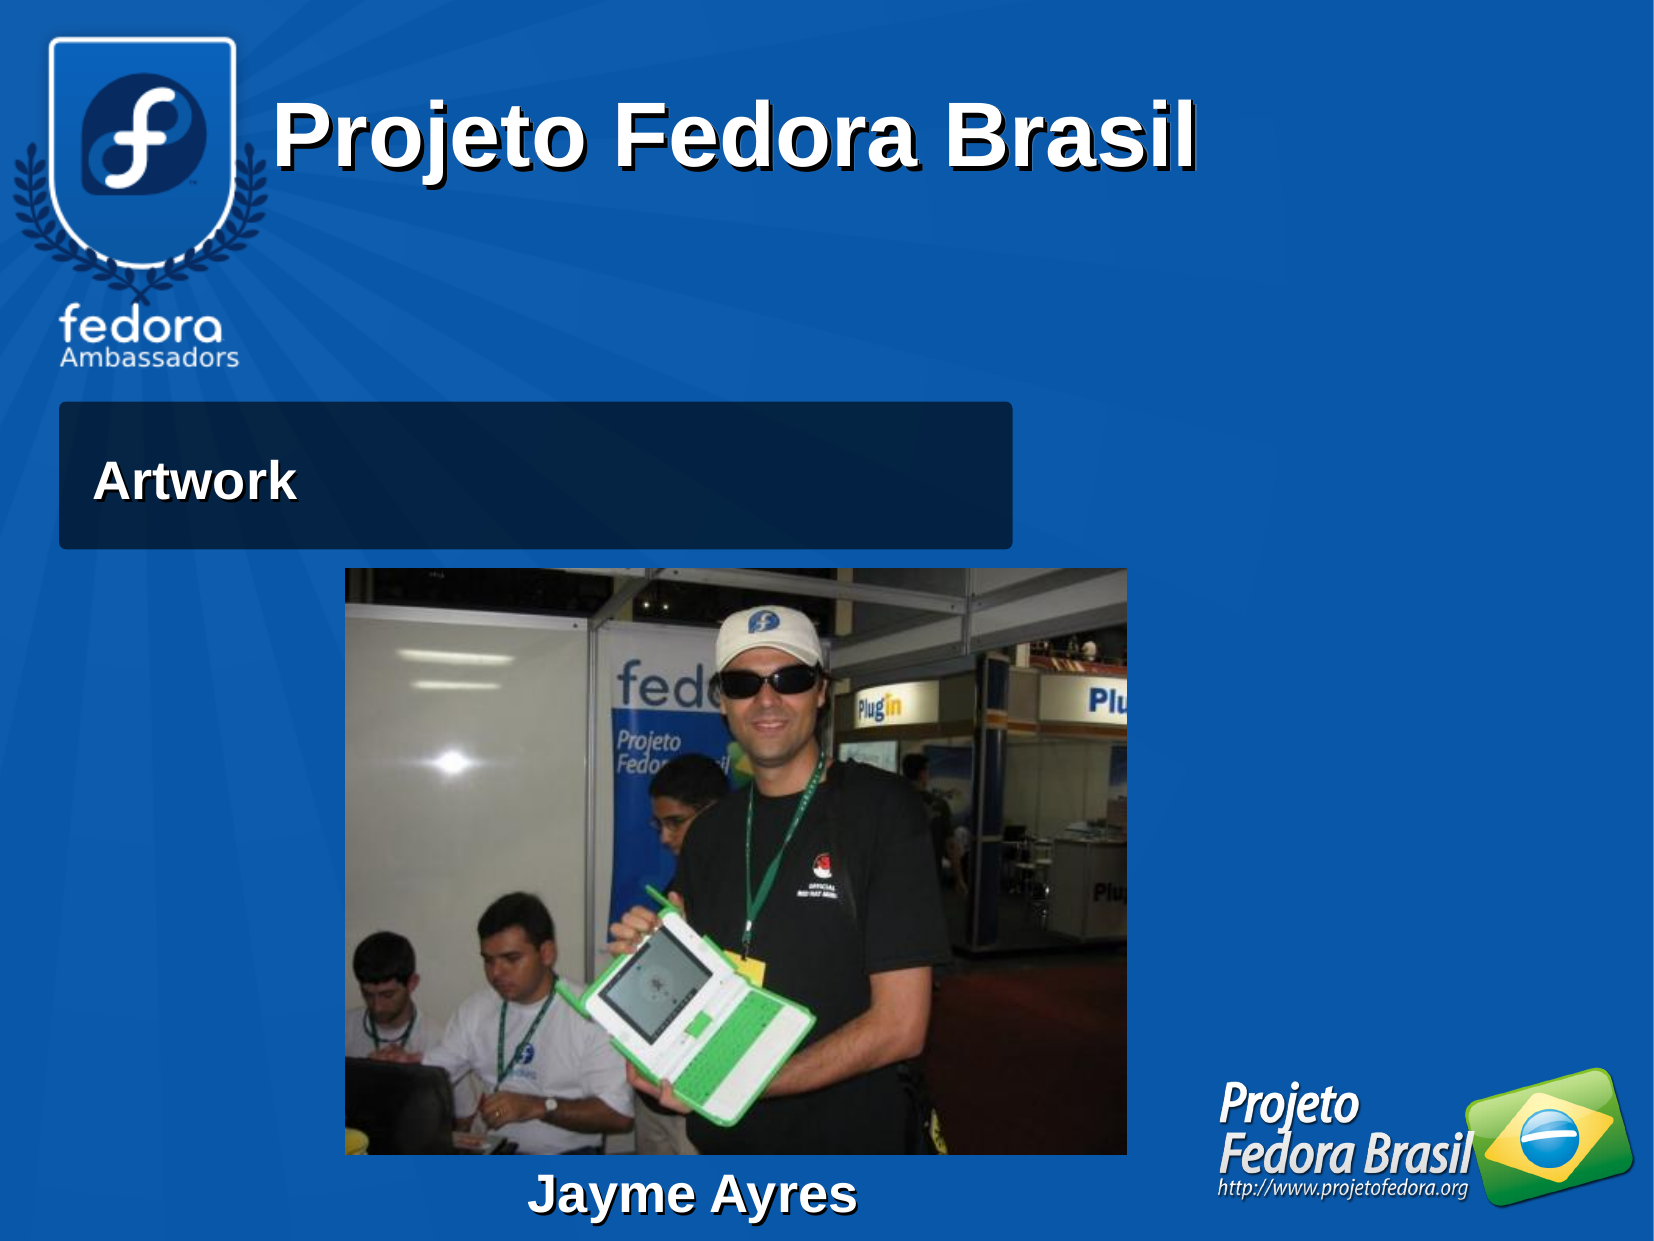

# Projeto Fedora Brasil
Artwork
 Jayme Ayres